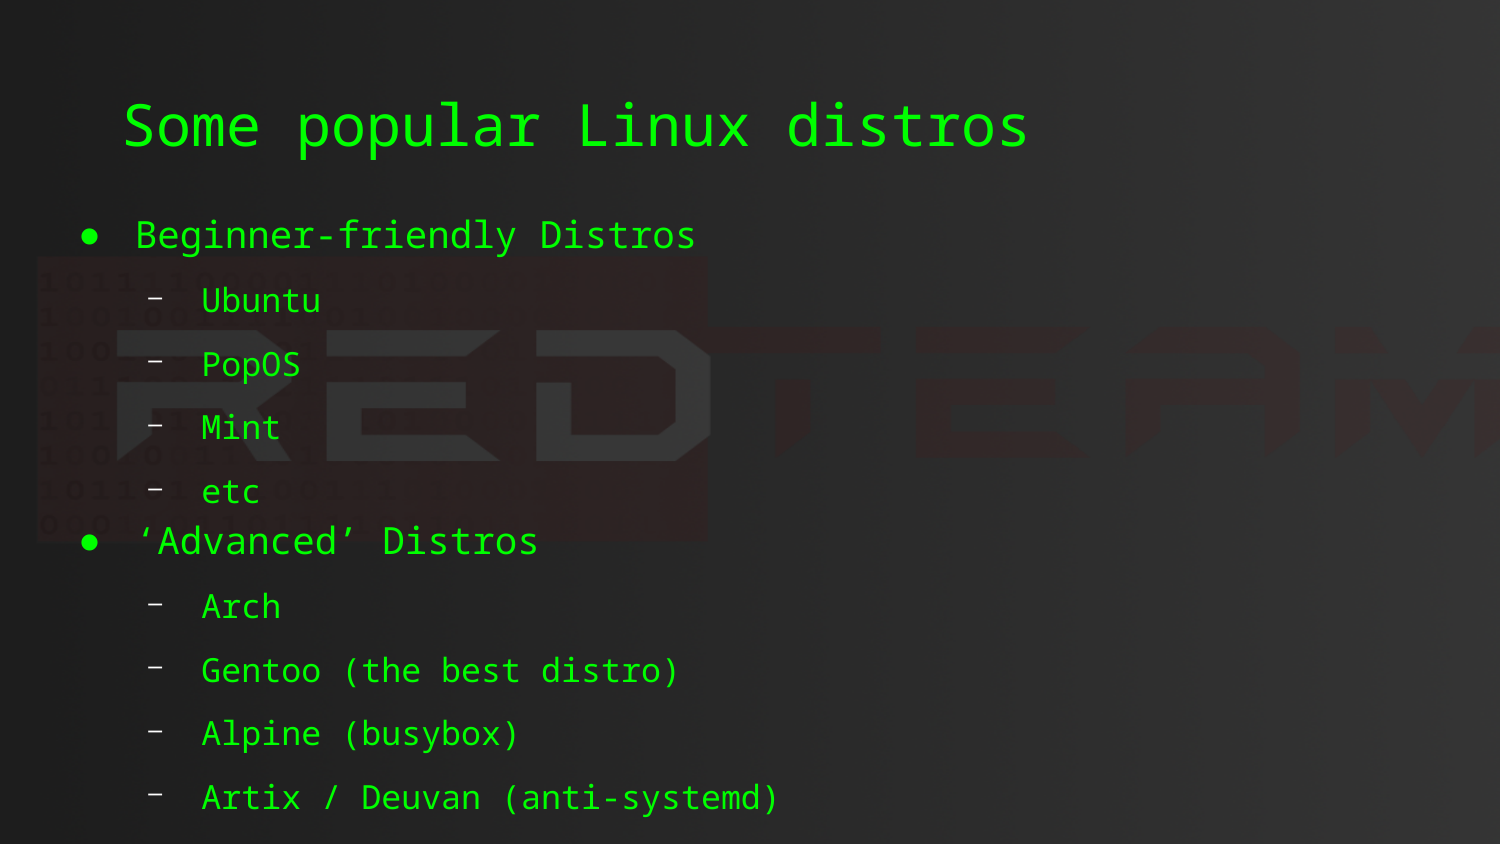

# Some popular Linux distros
Beginner-friendly Distros
Ubuntu
PopOS
Mint
etc
‘Advanced’ Distros
Arch
Gentoo (the best distro)
Alpine (busybox)
Artix / Deuvan (anti-systemd)